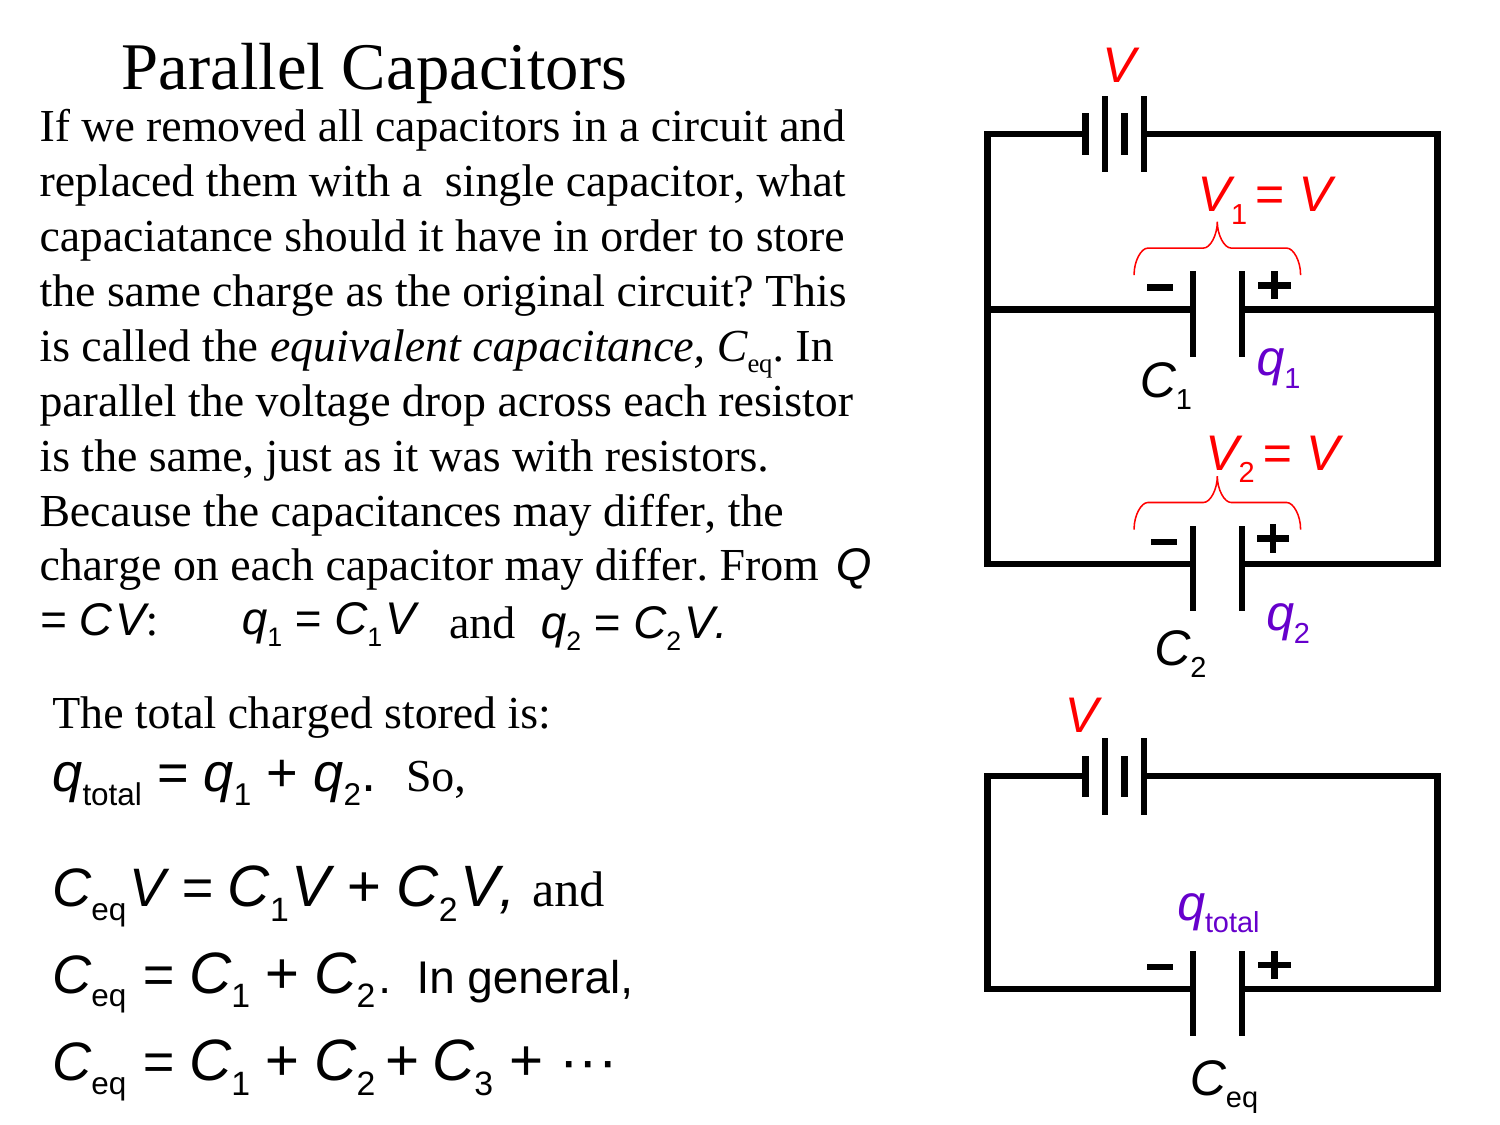

# Parallel Capacitors
V
V1 = V
q1
C1
V2 = V
q2
C2
If we removed all capacitors in a circuit and replaced them with a single capacitor, what capaciatance should it have in order to store the same charge as the original circuit? This is called the equivalent capacitance, Ceq. In
parallel the voltage drop across each resistor is the same, just as it was with resistors. Because the capacitances may differ, the charge on each capacitor may differ. From Q = C V:
q1 = C1 V
 and q2 = C2 V.
The total charged stored is:
qtotal = q1 + q2. So,
Ceq V = C1 V + C2 V, and
V
qtotal
Ceq = C1 + C2 . In general,
Ceq = C1 + C2 + C3 + ···
Ceq